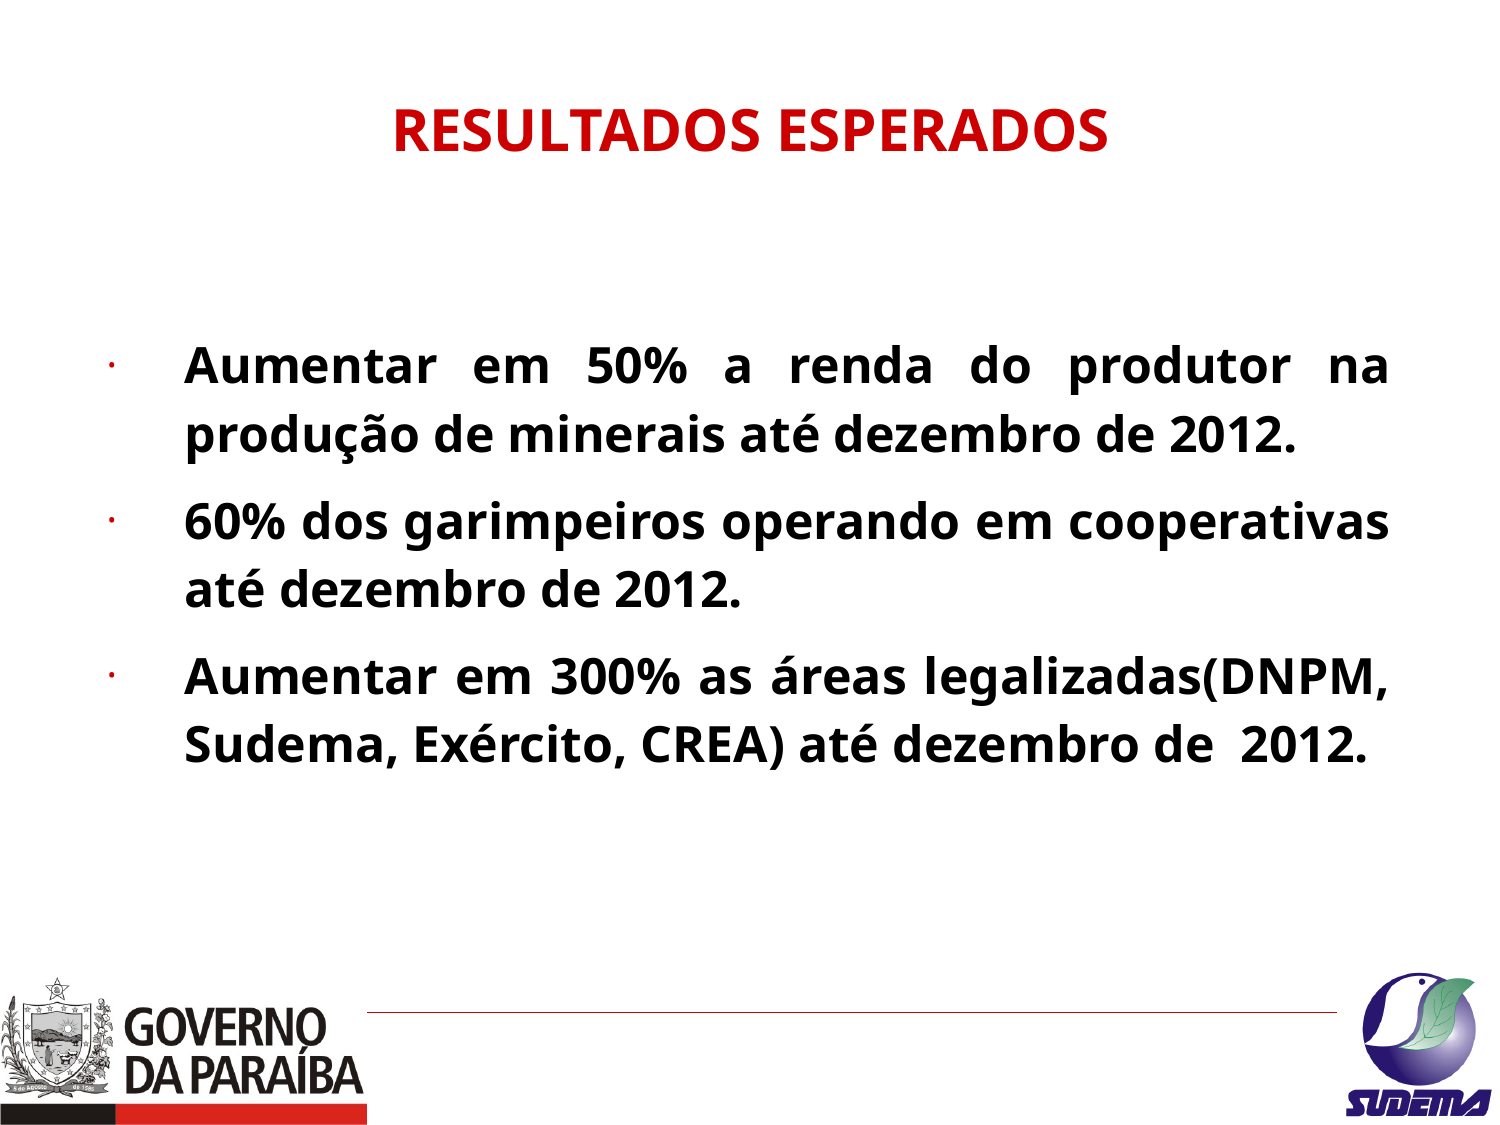

# RESULTADOS ESPERADOS
Aumentar em 50% a renda do produtor na produção de minerais até dezembro de 2012.
60% dos garimpeiros operando em cooperativas até dezembro de 2012.
Aumentar em 300% as áreas legalizadas(DNPM, Sudema, Exército, CREA) até dezembro de 2012.